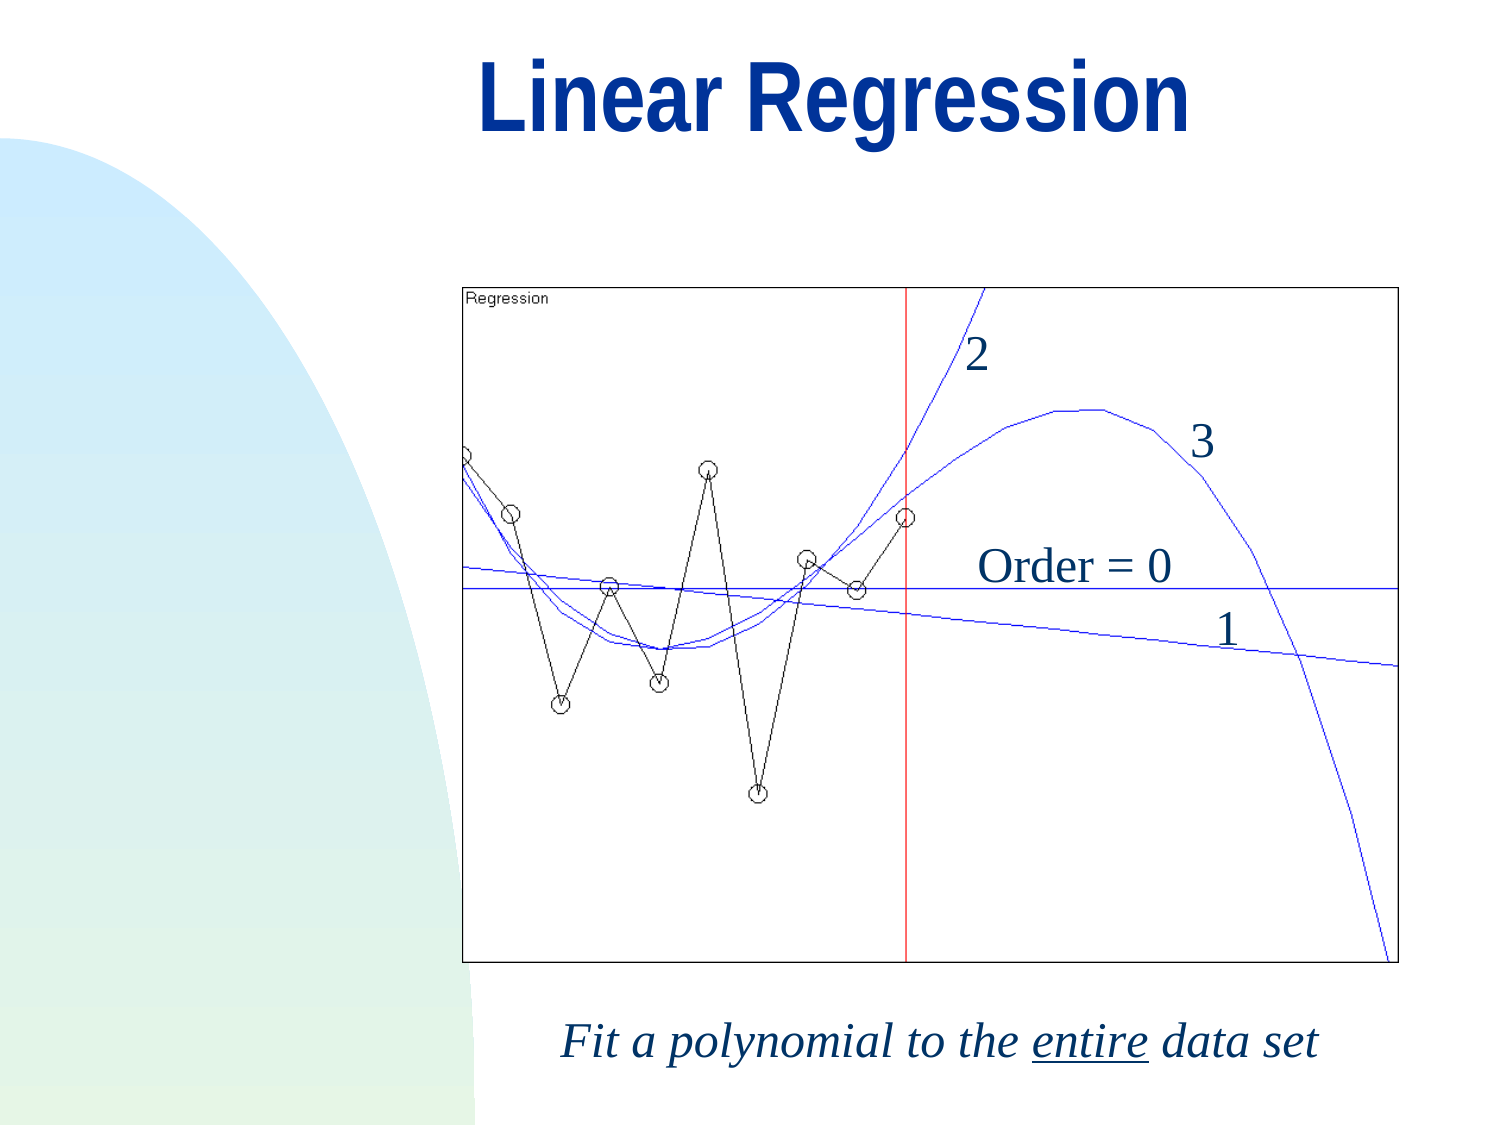

# Linear Regression
2
3
Order = 0
1
Fit a polynomial to the entire data set